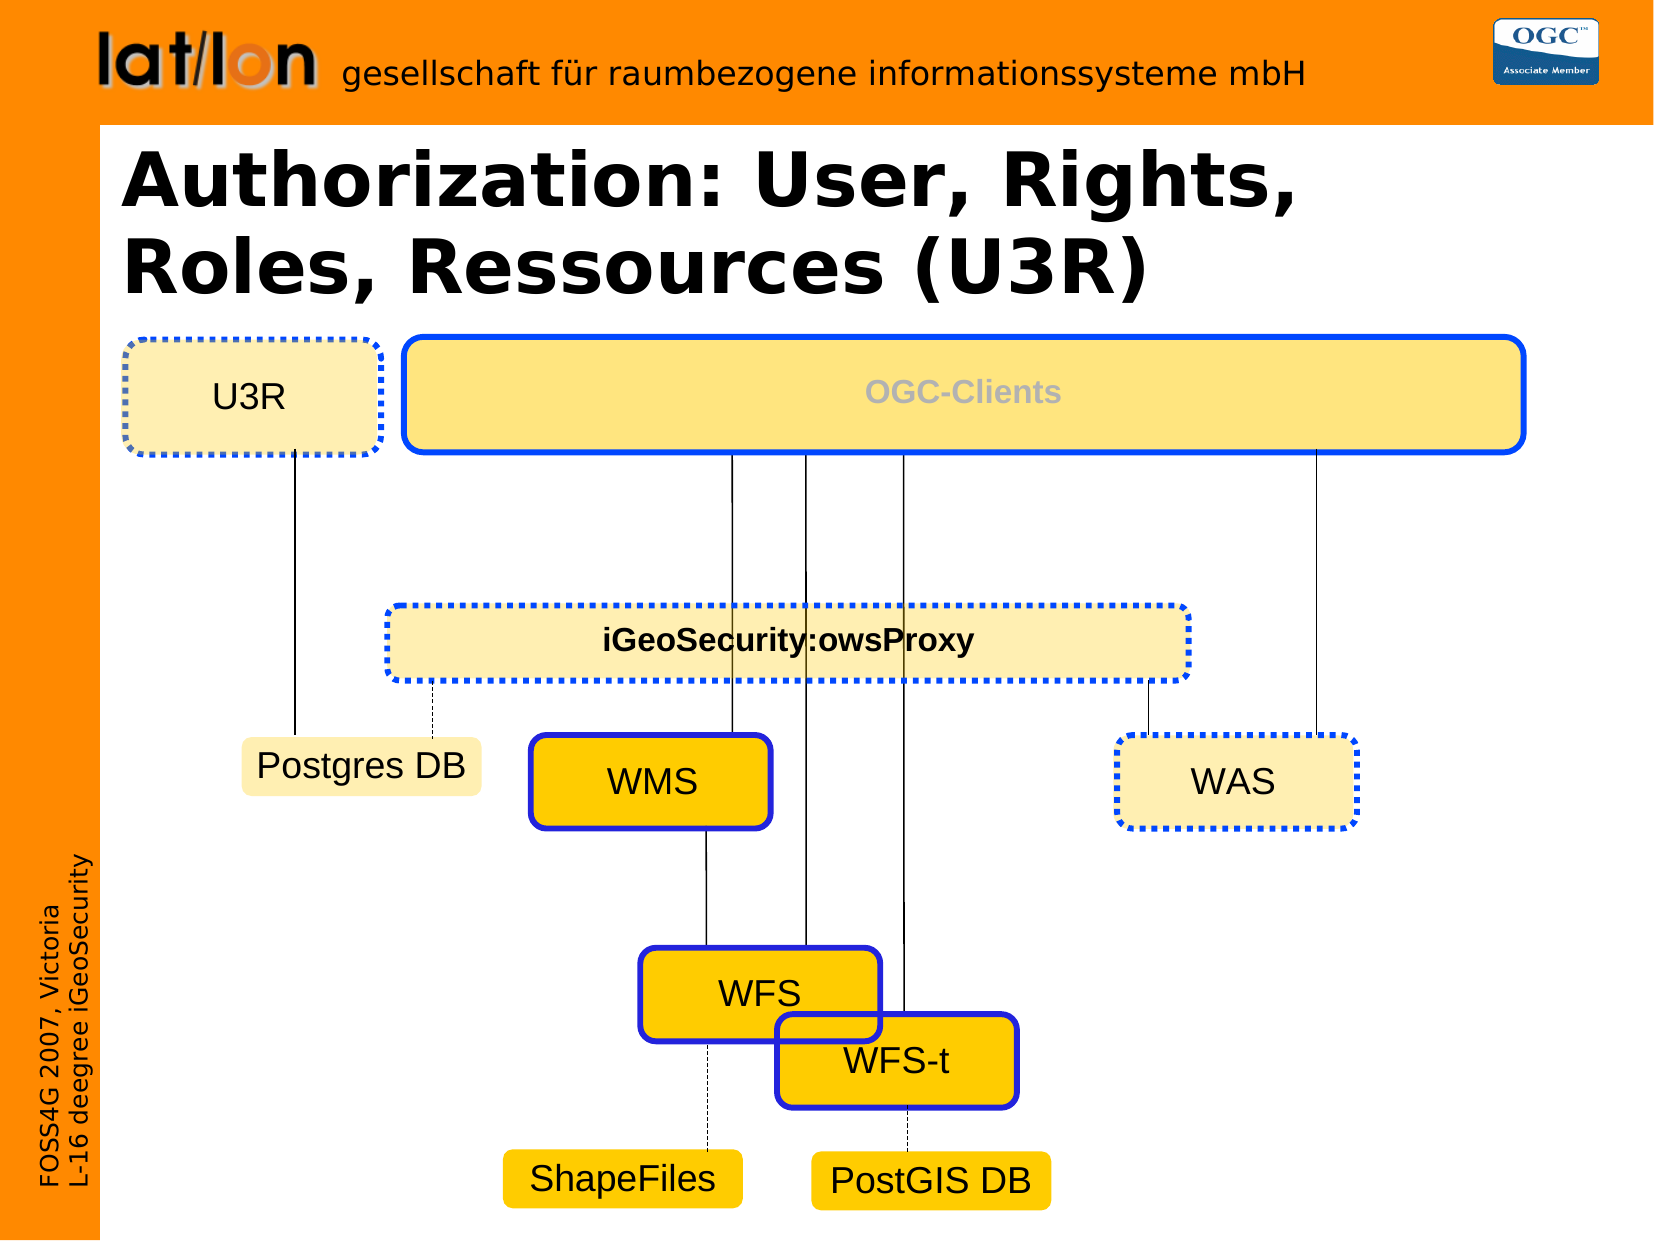

# Authorization: User, Rights, Roles, Ressources (U3R)
OGC-Clients
U3R
iGeoSecurity:owsProxy
WMS
WAS
Postgres DB
WFS
WFS-t
ShapeFiles
PostGIS DB